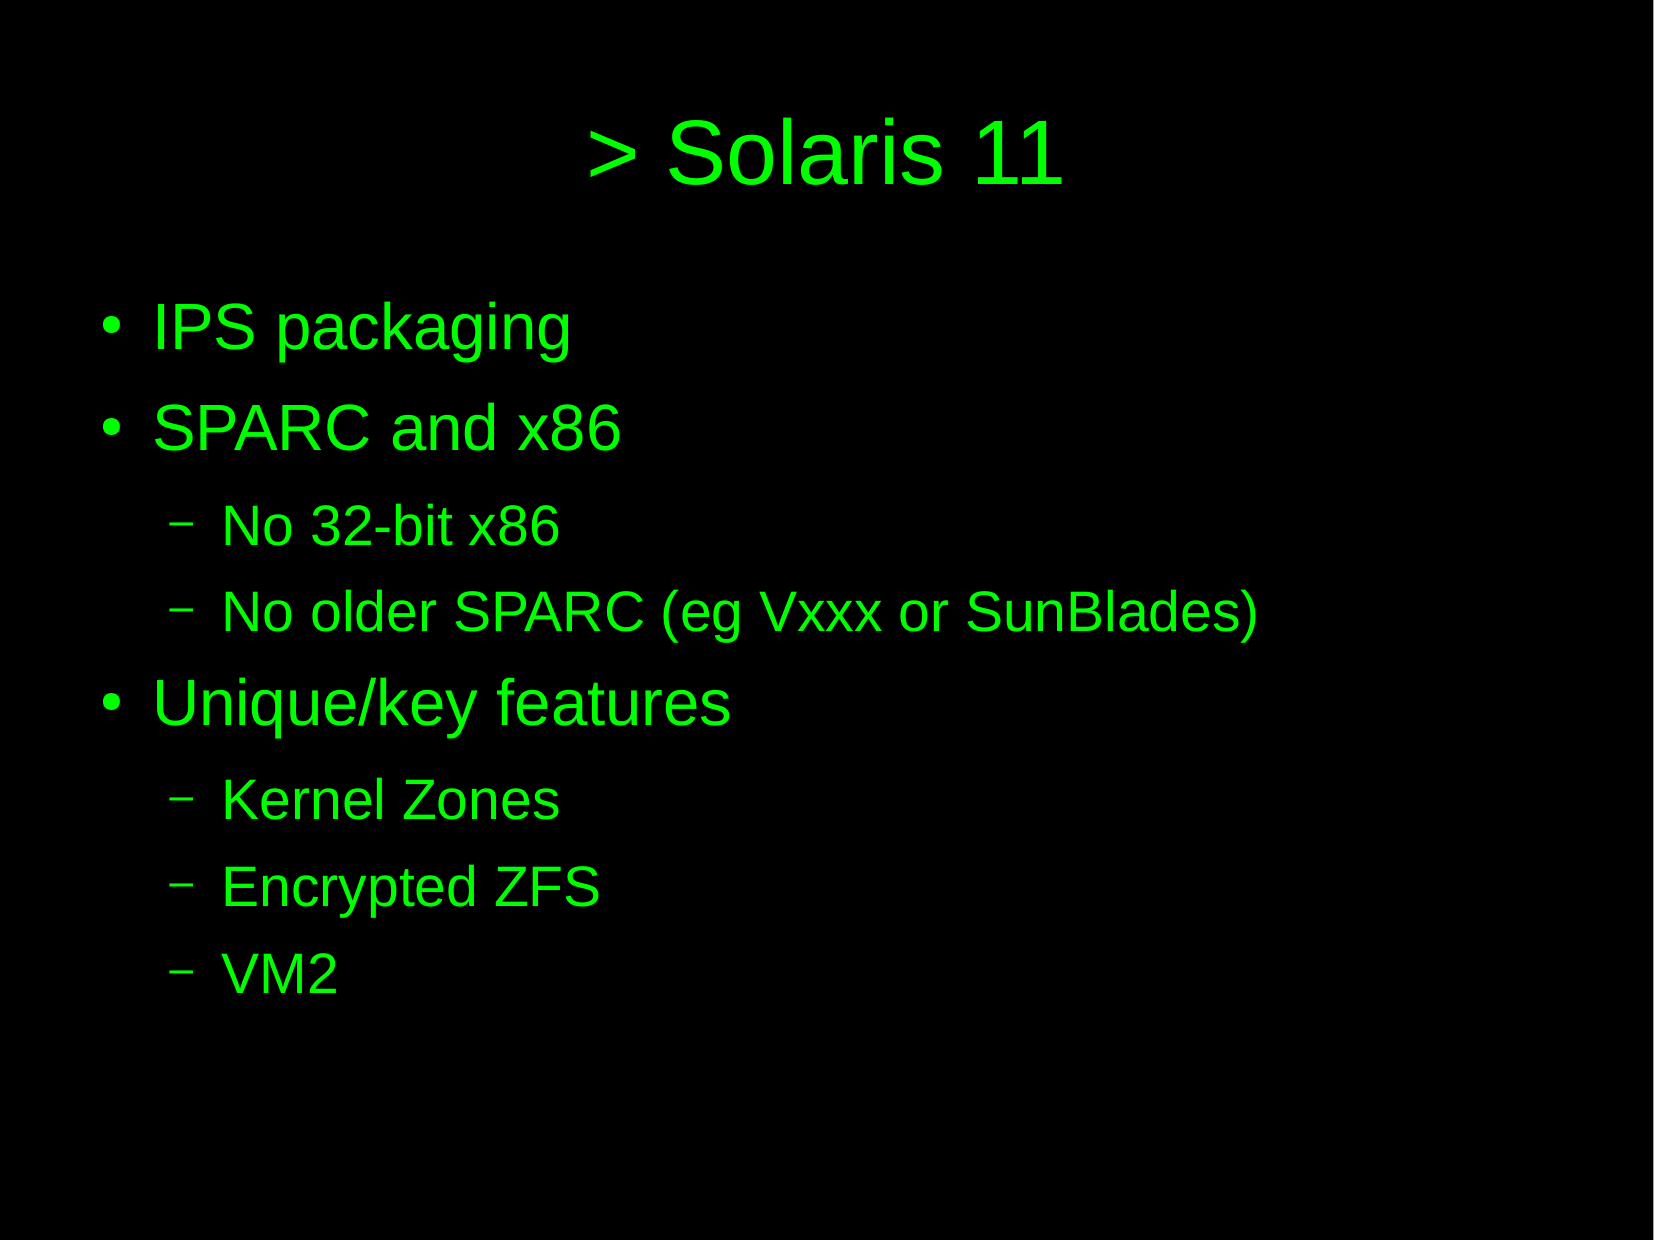

# > Solaris 11
IPS packaging
SPARC and x86
No 32-bit x86
No older SPARC (eg Vxxx or SunBlades)
Unique/key features
Kernel Zones
Encrypted ZFS
VM2